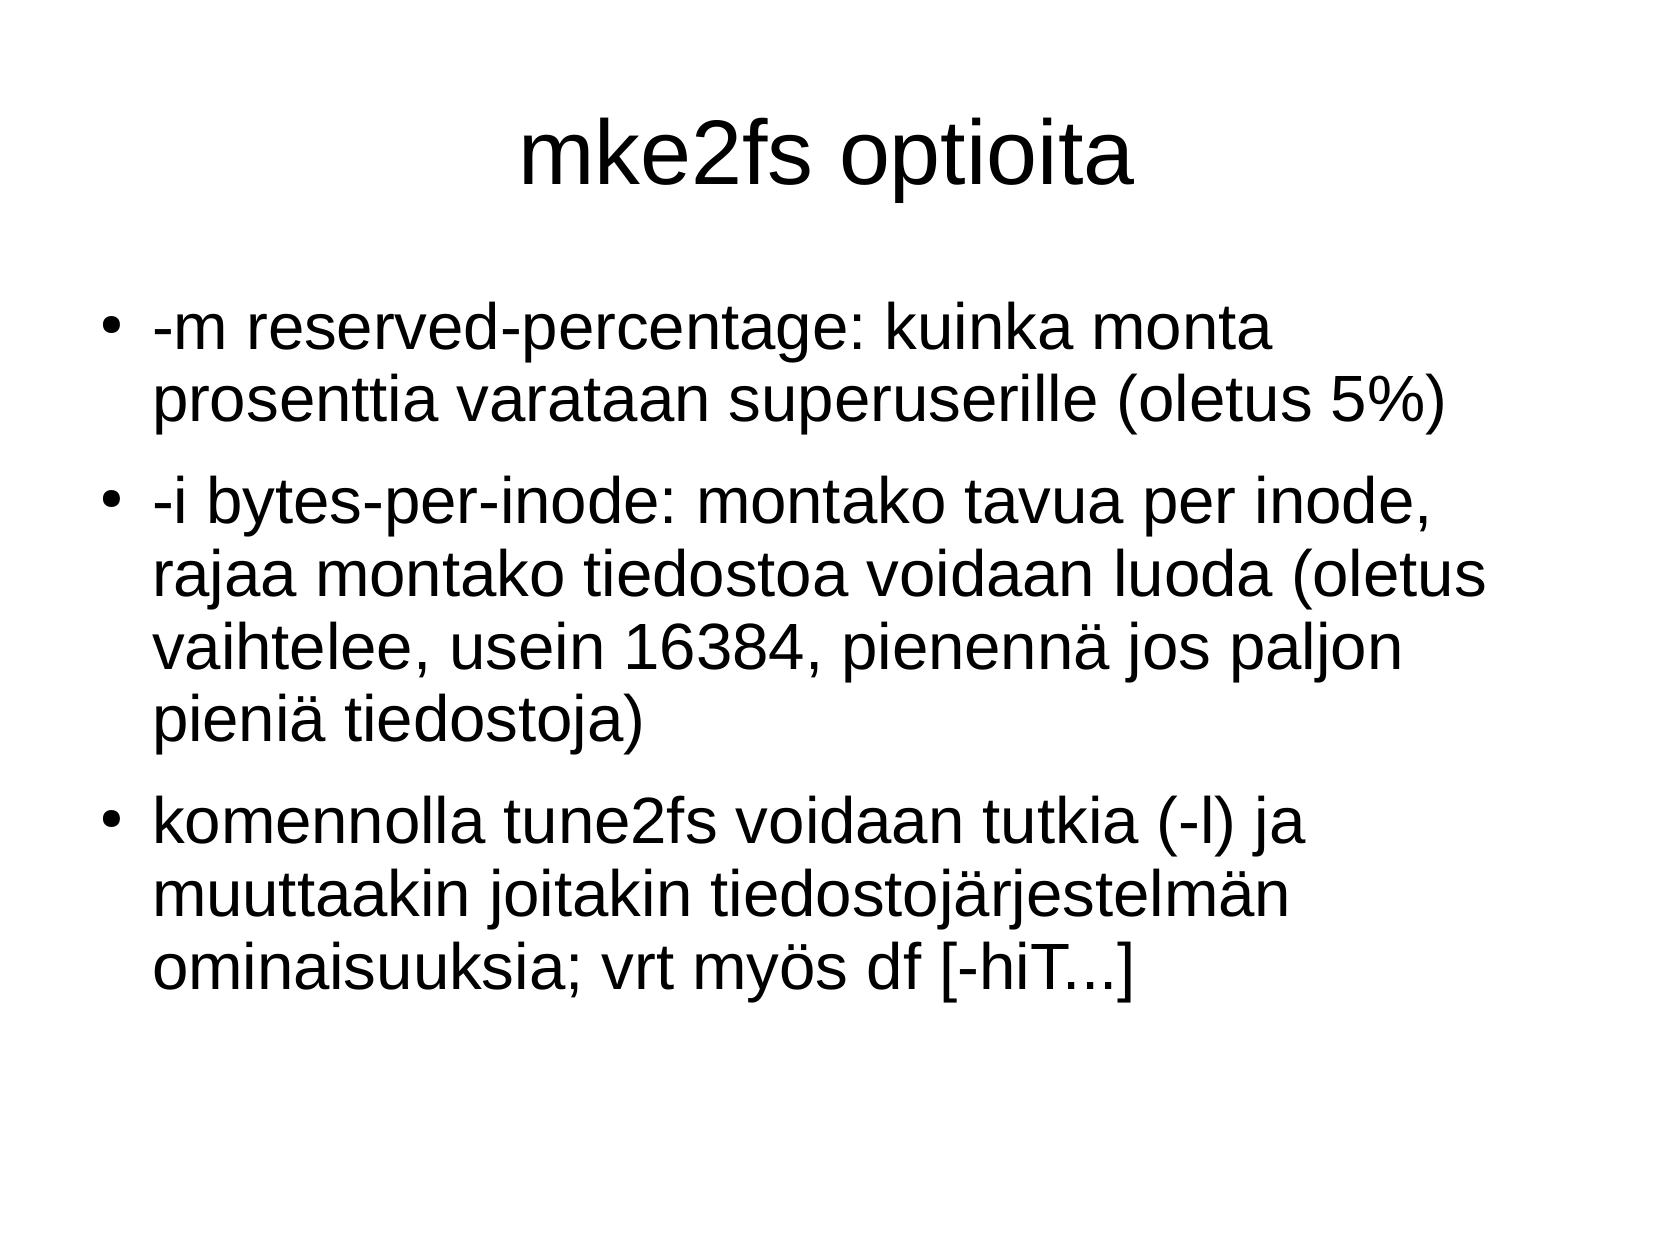

# mke2fs optioita
-m reserved-percentage: kuinka monta prosenttia varataan superuserille (oletus 5%)
-i bytes-per-inode: montako tavua per inode, rajaa montako tiedostoa voidaan luoda (oletus vaihtelee, usein 16384, pienennä jos paljon pieniä tiedostoja)
komennolla tune2fs voidaan tutkia (-l) ja muuttaakin joitakin tiedostojärjestelmän ominaisuuksia; vrt myös df [-hiT...]